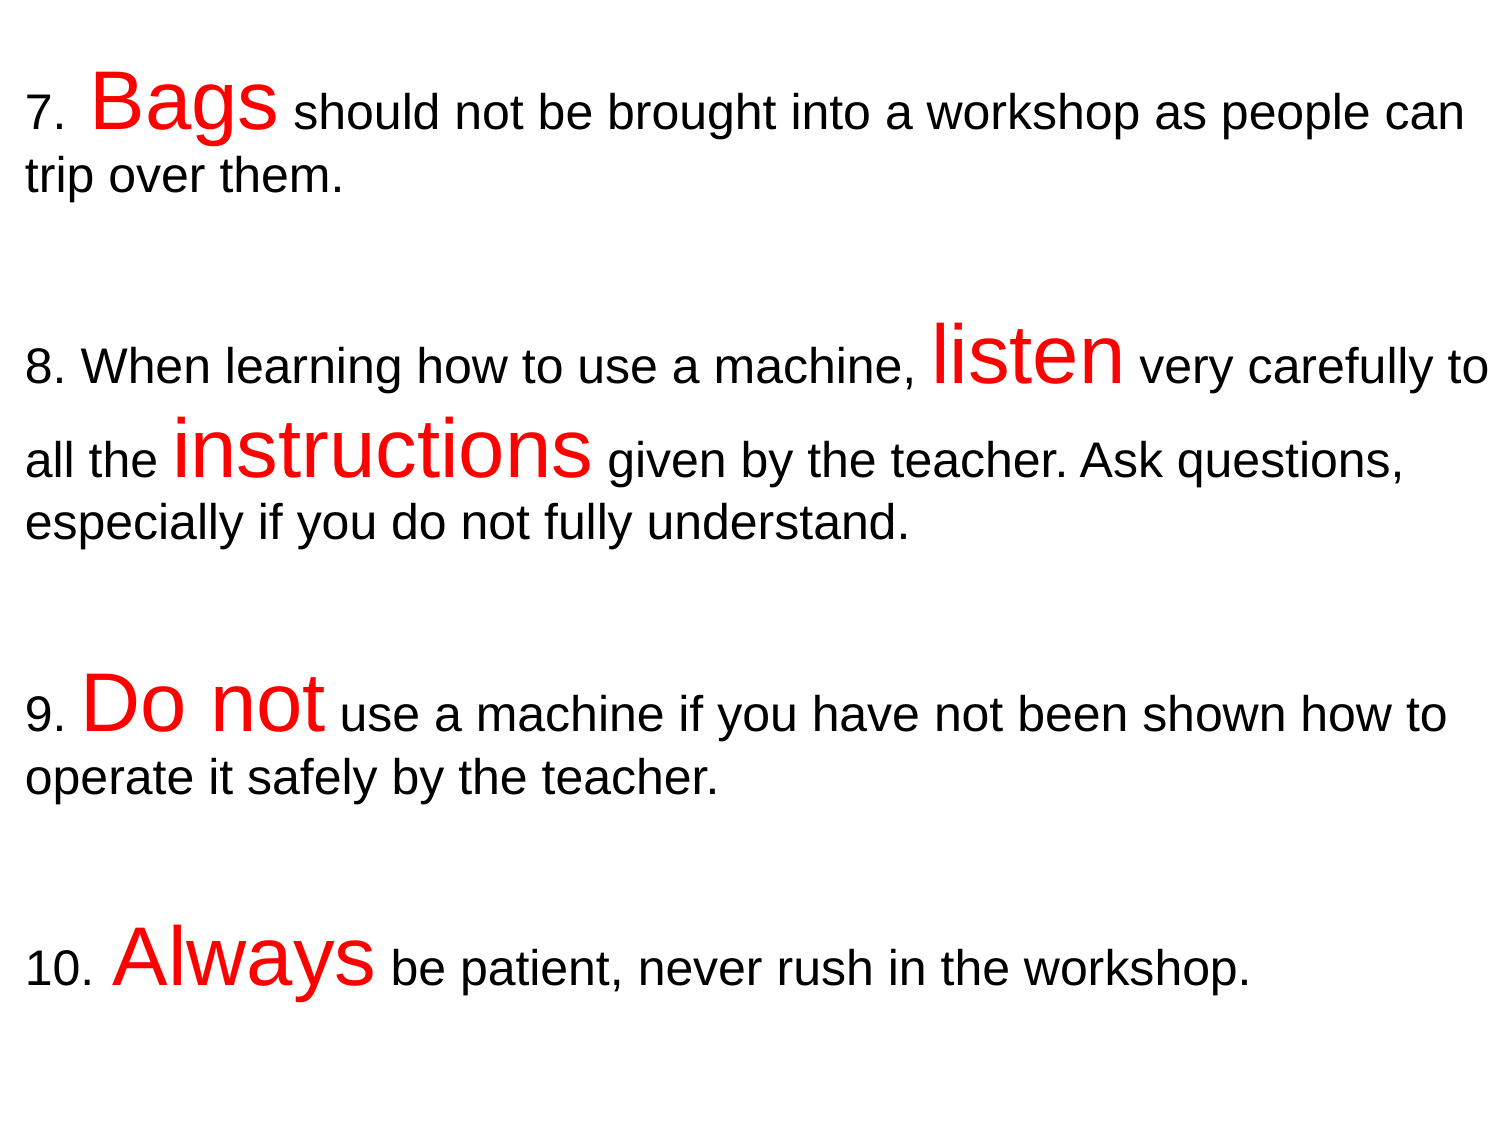

7. Bags should not be brought into a workshop as people can trip over them.
8. When learning how to use a machine, listen very carefully to all the instructions given by the teacher. Ask questions, especially if you do not fully understand.
9. Do not use a machine if you have not been shown how to operate it safely by the teacher.
10. Always be patient, never rush in the workshop.